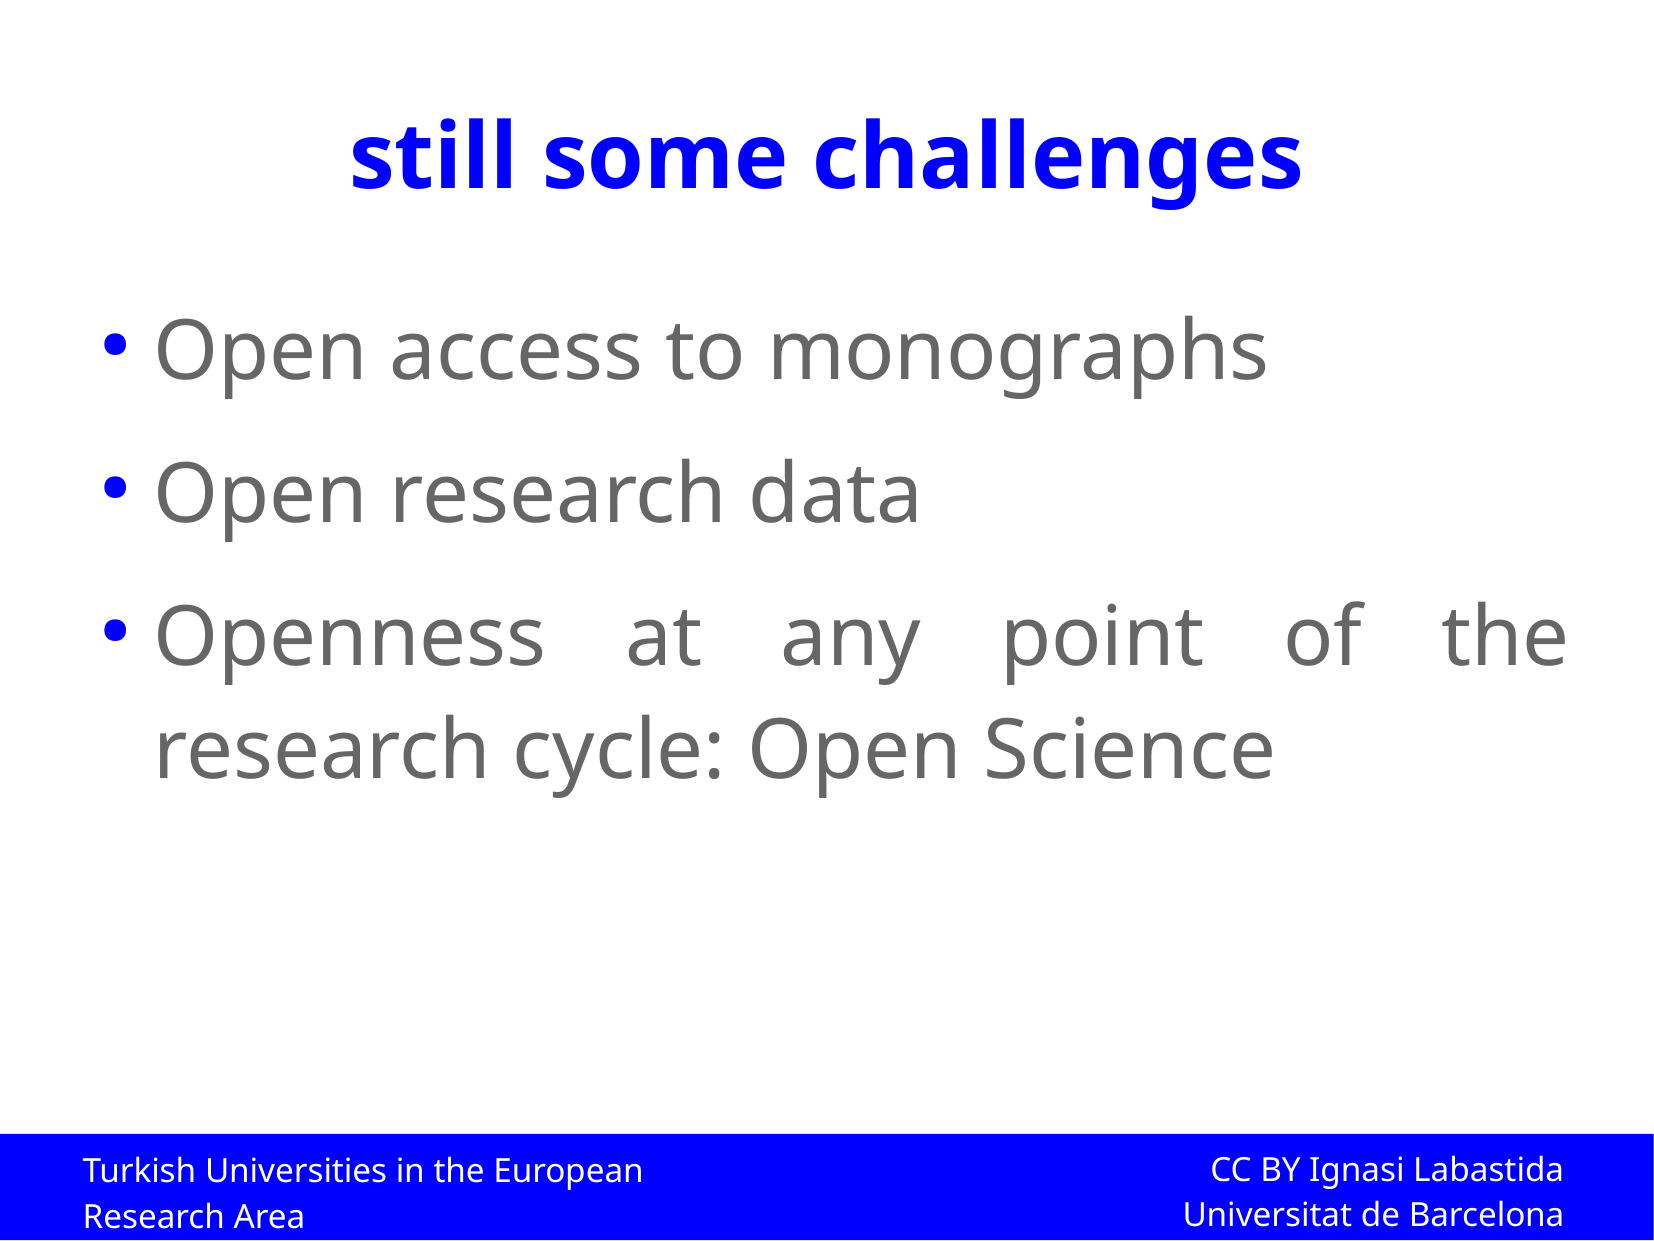

# still some challenges
Open access to monographs
Open research data
Openness at any point of the research cycle: Open Science